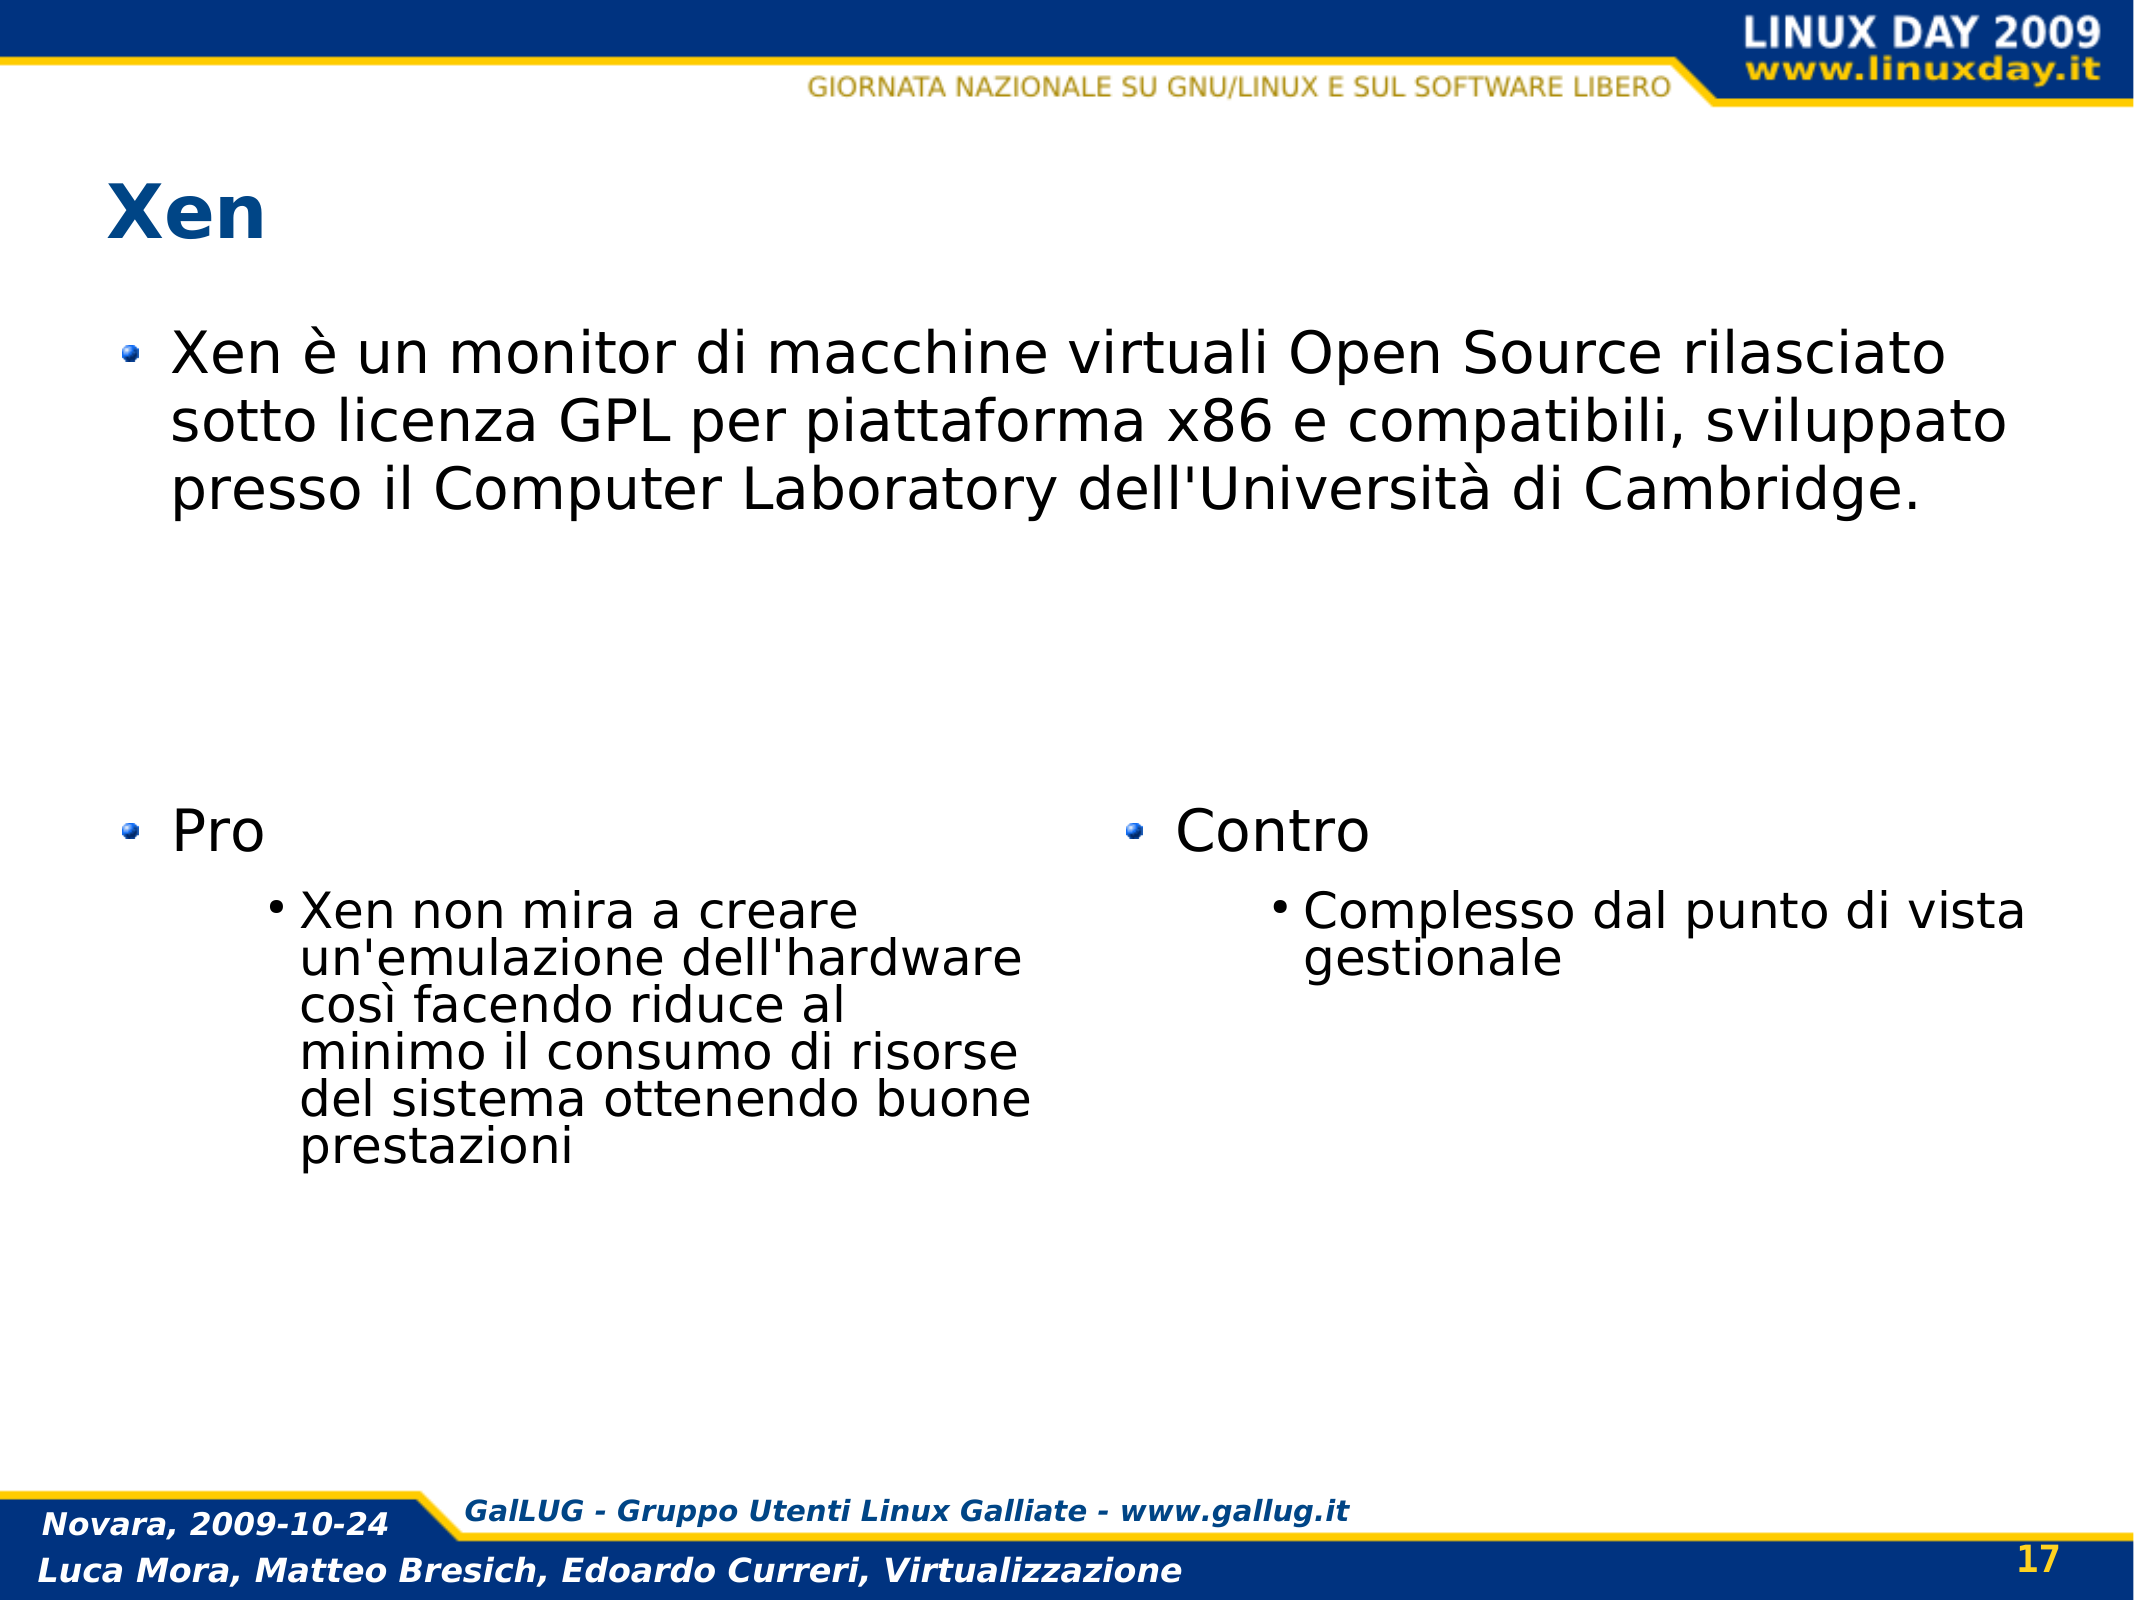

# Xen
Xen è un monitor di macchine virtuali Open Source rilasciato sotto licenza GPL per piattaforma x86 e compatibili, sviluppato presso il Computer Laboratory dell'Università di Cambridge.
Pro
Xen non mira a creare un'emulazione dell'hardware così facendo riduce al minimo il consumo di risorse del sistema ottenendo buone prestazioni
Contro
Complesso dal punto di vista gestionale